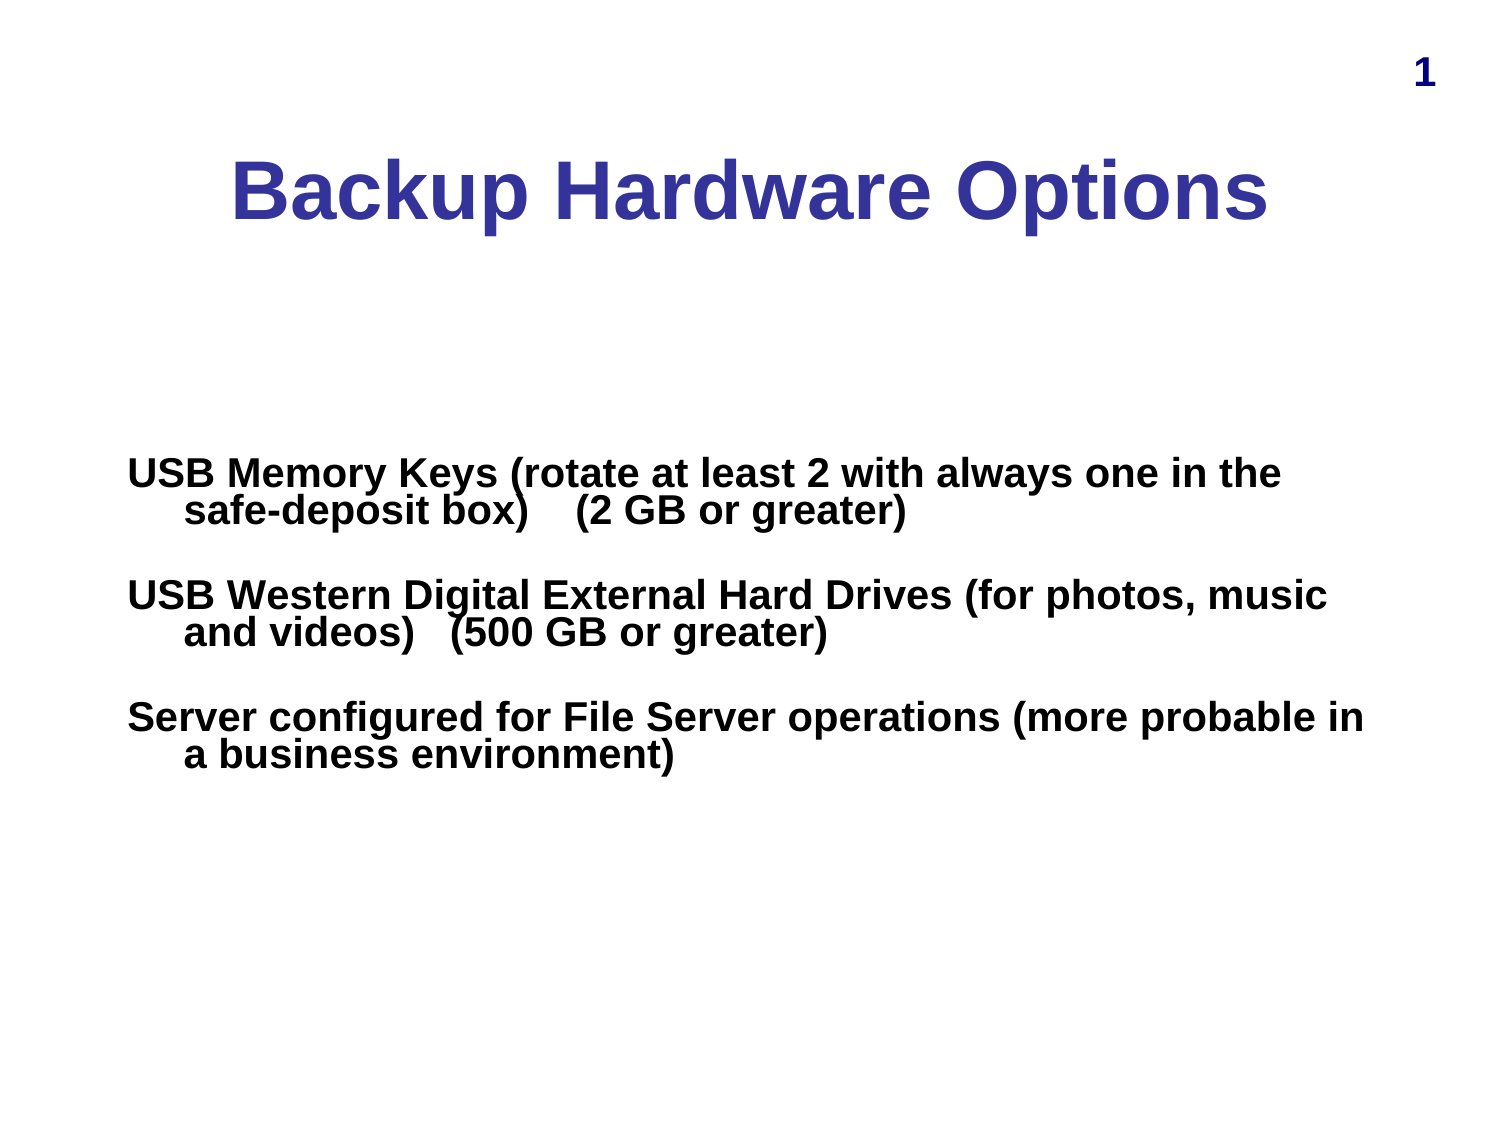

1
# Backup Hardware Options
USB Memory Keys (rotate at least 2 with always one in the safe-deposit box) (2 GB or greater)
USB Western Digital External Hard Drives (for photos, music and videos) (500 GB or greater)
Server configured for File Server operations (more probable in a business environment)